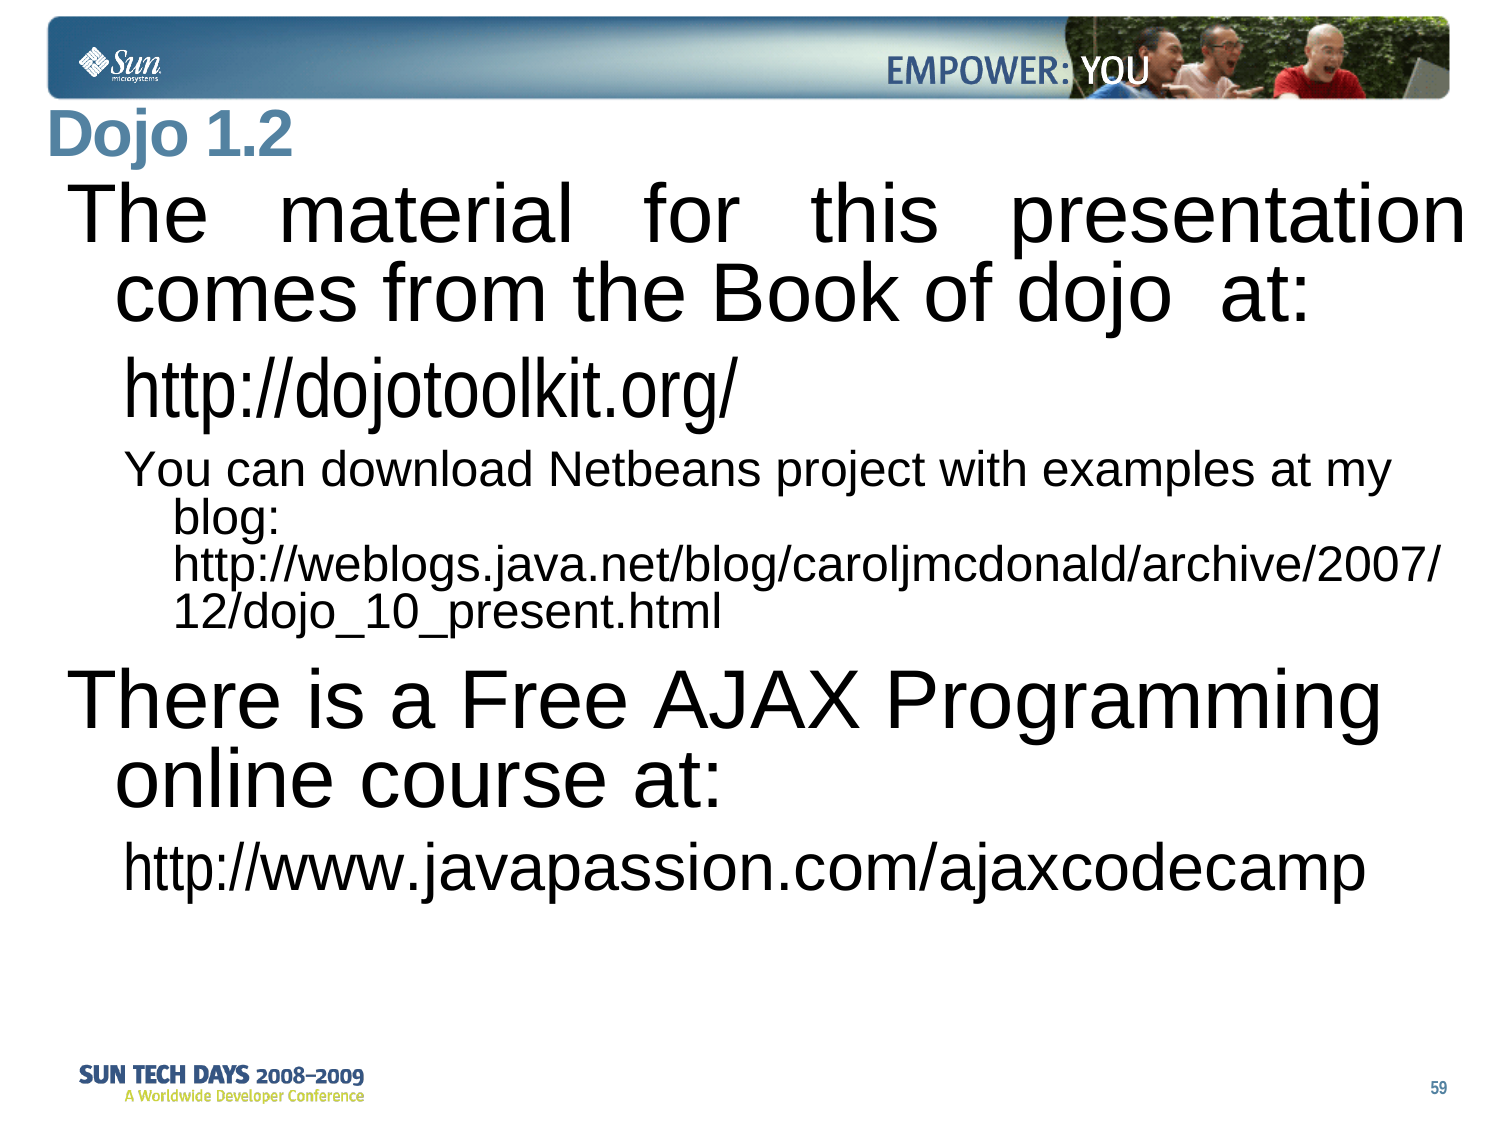

# Dojo 1.2
The material for this presentation comes from the Book of dojo at:
http://dojotoolkit.org/
You can download Netbeans project with examples at my blog: http://weblogs.java.net/blog/caroljmcdonald/archive/2007/12/dojo_10_present.html
There is a Free AJAX Programming online course at:
http://www.javapassion.com/ajaxcodecamp